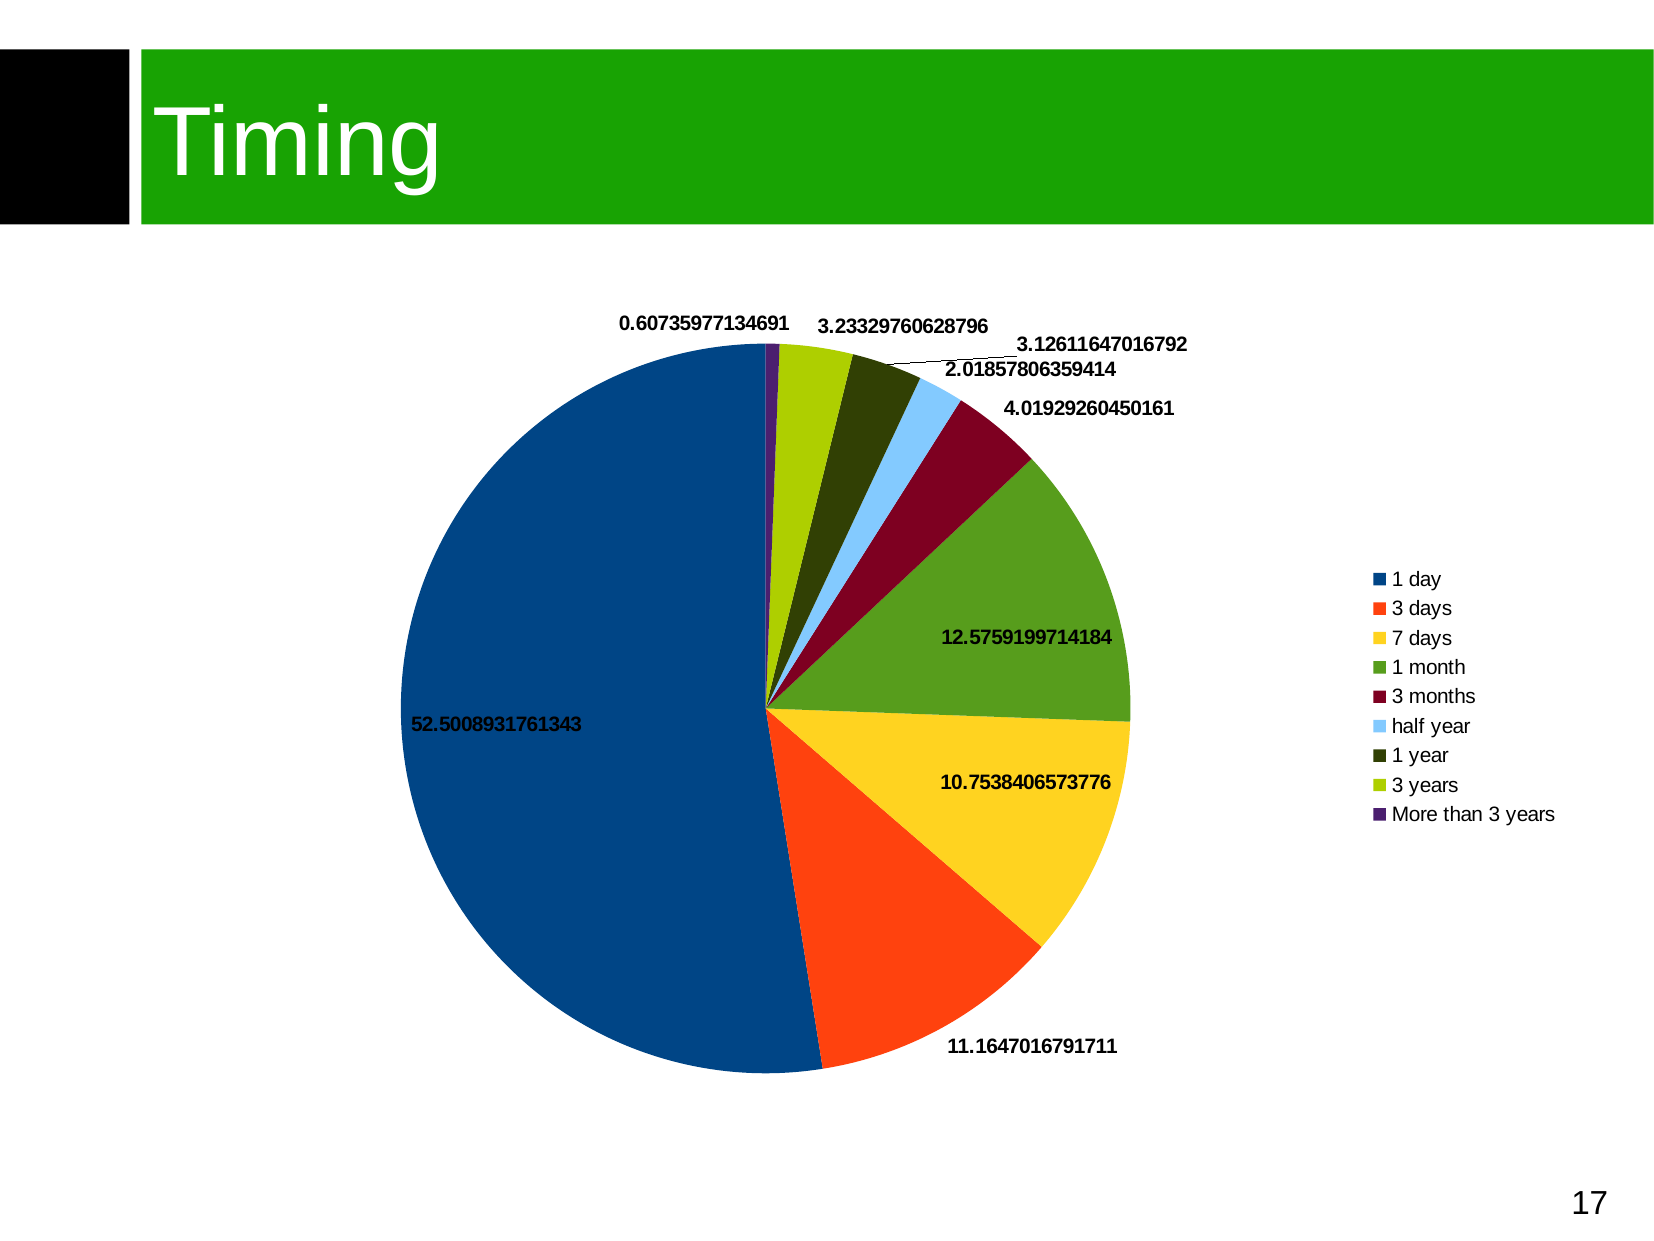

# Timing
### Chart
| Category | Column F |
|---|---|
| 1 day | 52.5008931761343 |
| 3 days | 11.1647016791711 |
| 7 days | 10.7538406573776 |
| 1 month | 12.5759199714184 |
| 3 months | 4.01929260450161 |
| half year | 2.01857806359414 |
| 1 year | 3.12611647016792 |
| 3 years | 3.23329760628796 |
| More than 3 years | 0.60735977134691 |